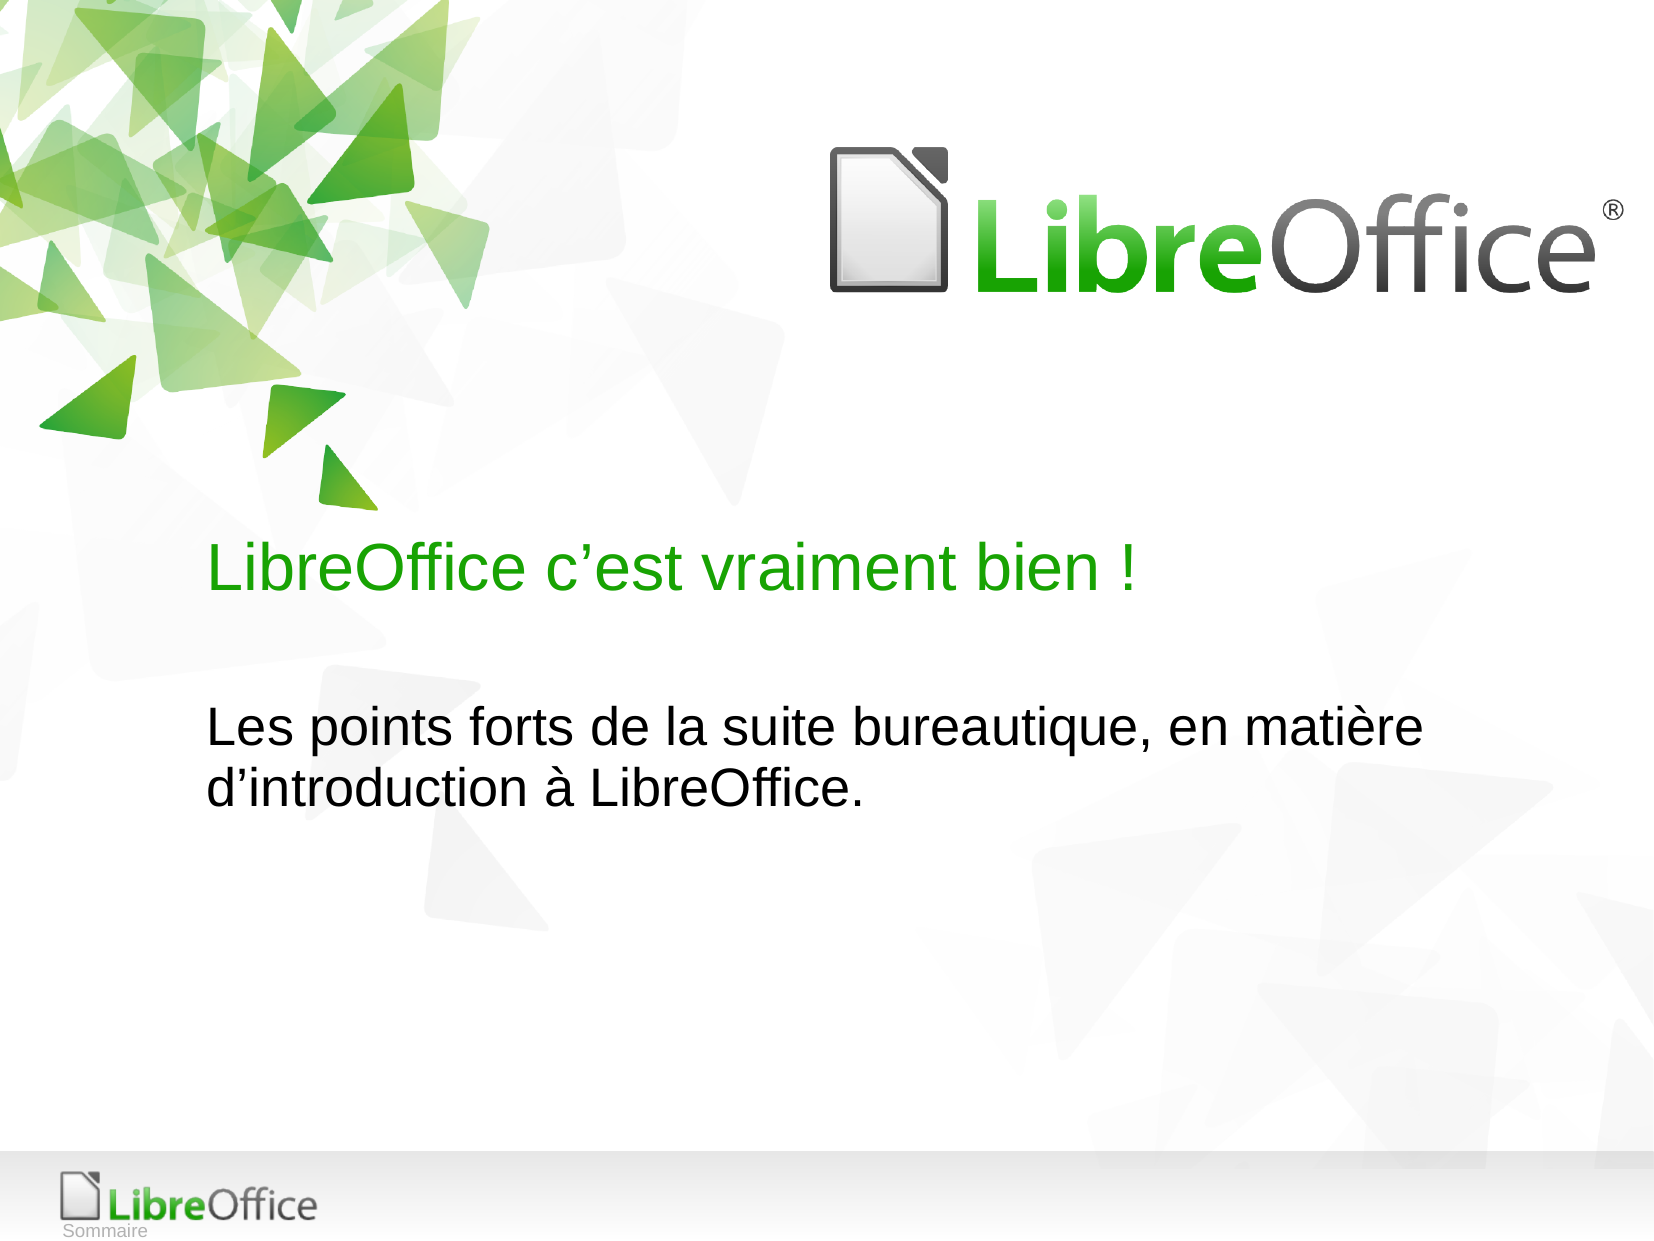

# LibreOffice c’est vraiment bien !
Les points forts de la suite bureautique, en matière d’introduction à LibreOffice.